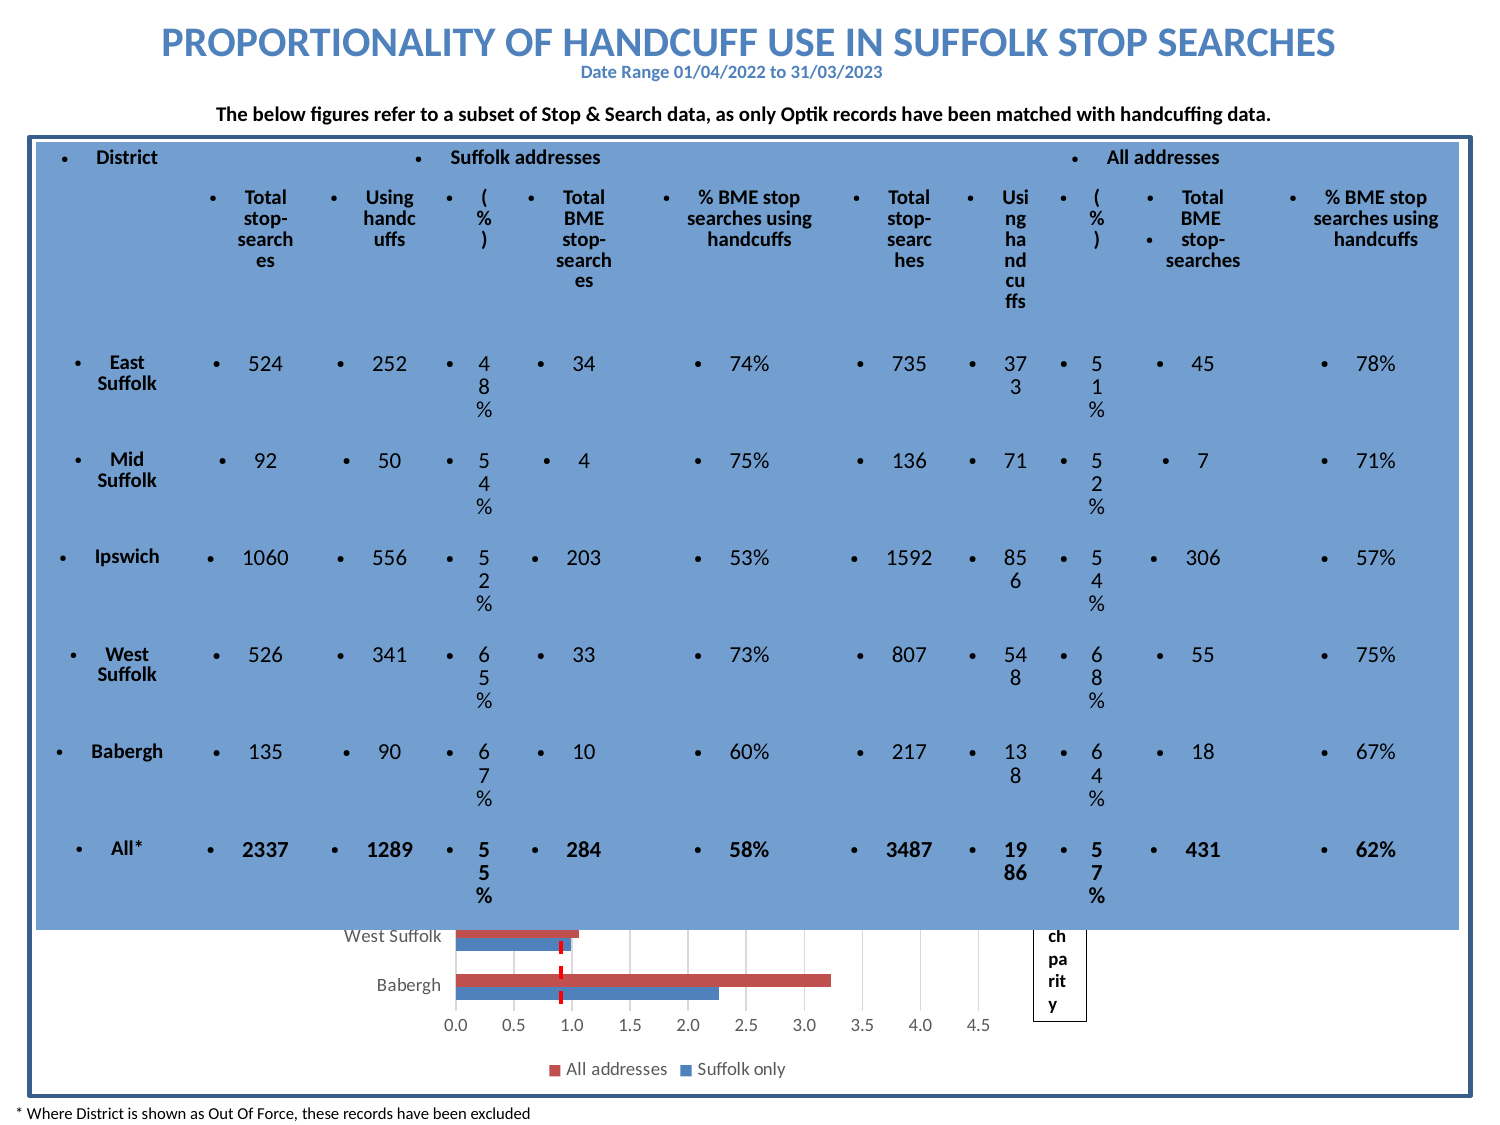

PROPORTIONALITY OF HANDCUFF USE IN SUFFOLK STOP SEARCHES
Date Range 01/04/2022 to 31/03/2023
The below figures refer to a subset of Stop & Search data, as only Optik records have been matched with handcuffing data.
| District | Suffolk addresses | | | | | All addresses | | | | |
| --- | --- | --- | --- | --- | --- | --- | --- | --- | --- | --- |
| | Total stop-searches | Using handcuffs | (%) | Total BME stop-searches | % BME stop searches using handcuffs | Total stop-searches | Using handcuffs | (%) | Total BME stop-searches | % BME stop searches using handcuffs |
| East Suffolk | 524 | 252 | 48% | 34 | 74% | 735 | 373 | 51% | 45 | 78% |
| Mid Suffolk | 92 | 50 | 54% | 4 | 75% | 136 | 71 | 52% | 7 | 71% |
| Ipswich | 1060 | 556 | 52% | 203 | 53% | 1592 | 856 | 54% | 306 | 57% |
| West Suffolk | 526 | 341 | 65% | 33 | 73% | 807 | 548 | 68% | 55 | 75% |
| Babergh | 135 | 90 | 67% | 10 | 60% | 217 | 138 | 64% | 18 | 67% |
| All\* | 2337 | 1289 | 55% | 284 | 58% | 3487 | 1986 | 57% | 431 | 62% |
Handcuffing Disproportionality by District
Excluding subjects with addresses outside Suffolk, the local BME community was 2.4 times more likely to be subject of a stop search where handcuffs are used. When including all subjects regardless of their address, BME subjects were 2.6 times more likely to be subject of a stop search with use of handcuffs.
West Suffolk was the only district where searches involving use of handcuffs was below the line of parity and therefore not disproportionate (for Suffolk addresses).
The disproportionality rate for stop searches using handcuffs was highest in Mid Suffolk.
Where there are smaller volumes of data, each record has more impact on the overall disproportionality rate.
### Chart: Handcuffs used
| Category | Suffolk only | All addresses |
|---|---|---|
| Babergh | 2.26359452457728 | 3.22771811837871 |
| West Suffolk | 0.988802164928085 | 1.06459116807325 |
| Ipswich | 1.62171958921582 | 1.82831556991258 |
| Mid Suffolk | 4.1887388399124 | 3.490615699927 |
| East Suffolk | 3.10458176635007 | 3.13562758401357 |
| Suffolk | 2.40486497491913 | 2.62958577015914 | - - - - -Stop & Search parity
* Where District is shown as Out Of Force, these records have been excluded